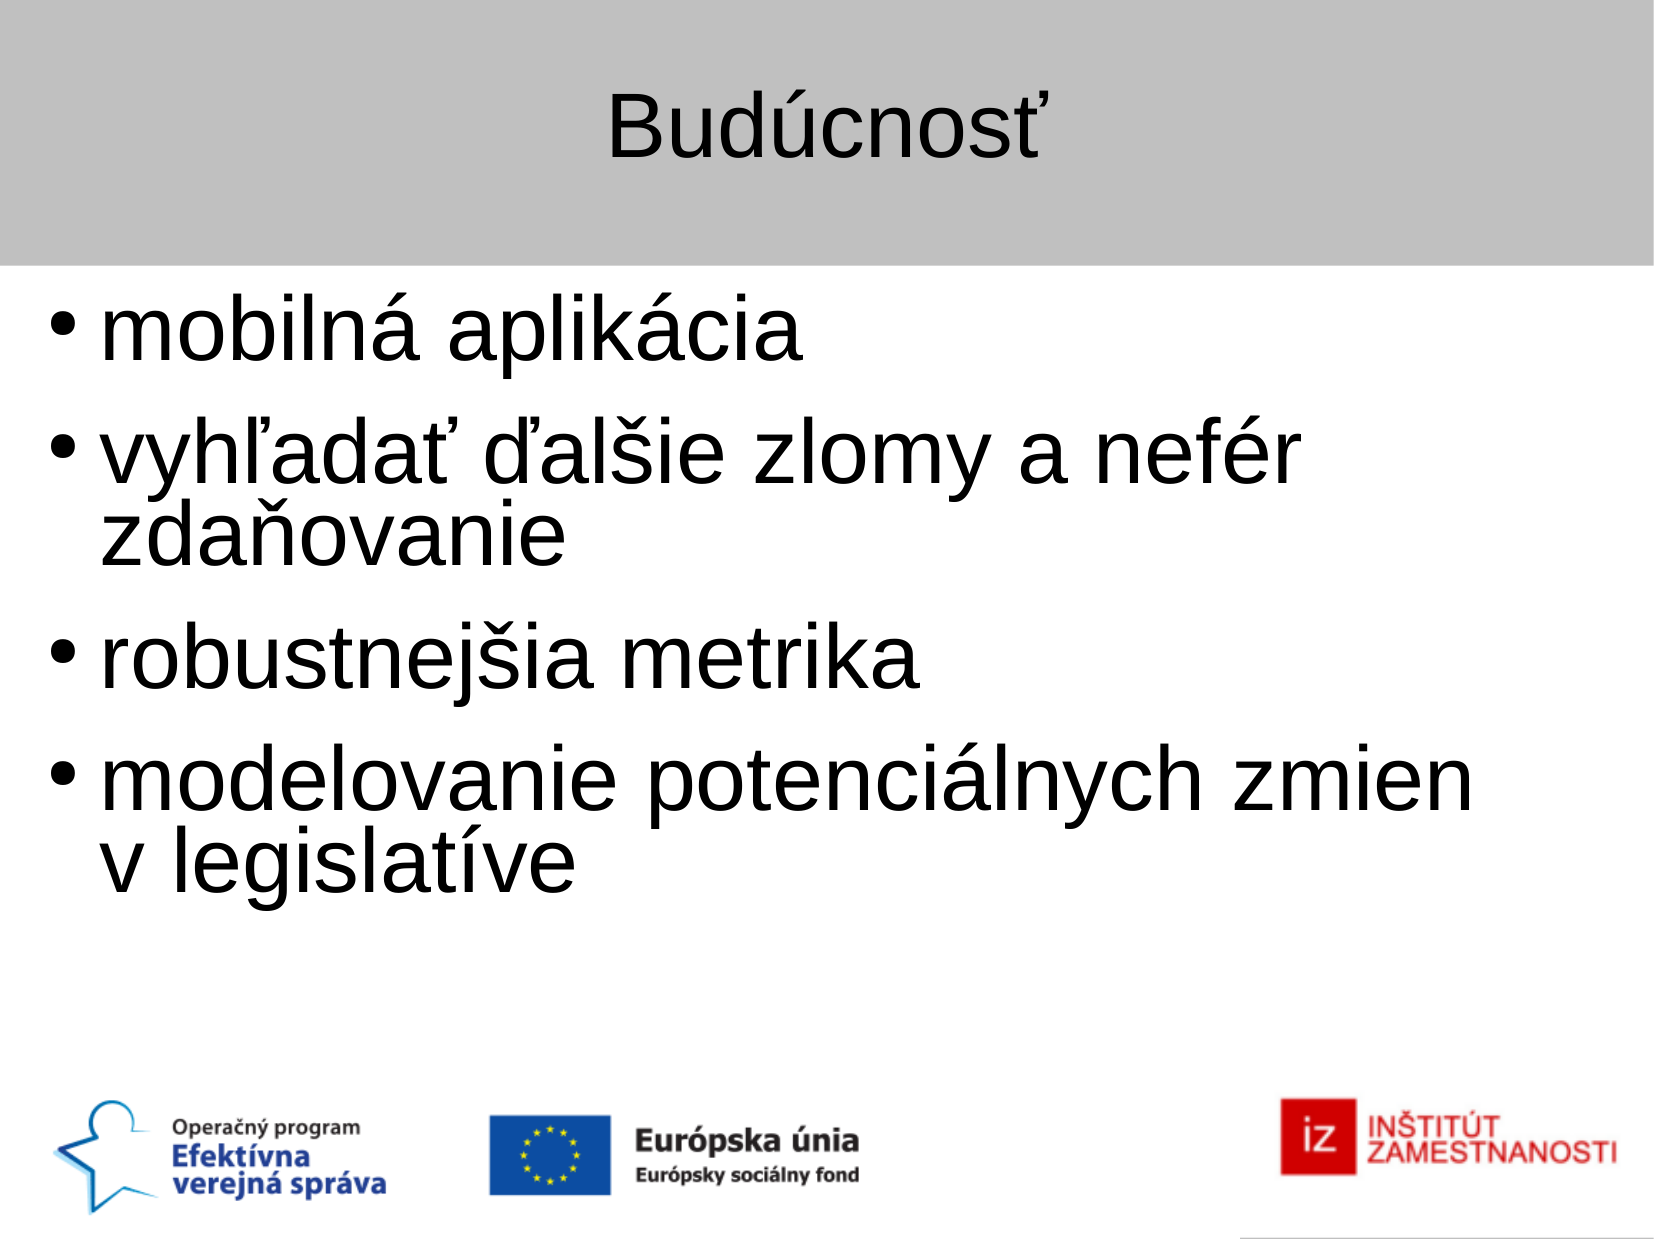

# Budúcnosť
mobilná aplikácia
vyhľadať ďalšie zlomy a nefér zdaňovanie
robustnejšia metrika
modelovanie potenciálnych zmien v legislatíve